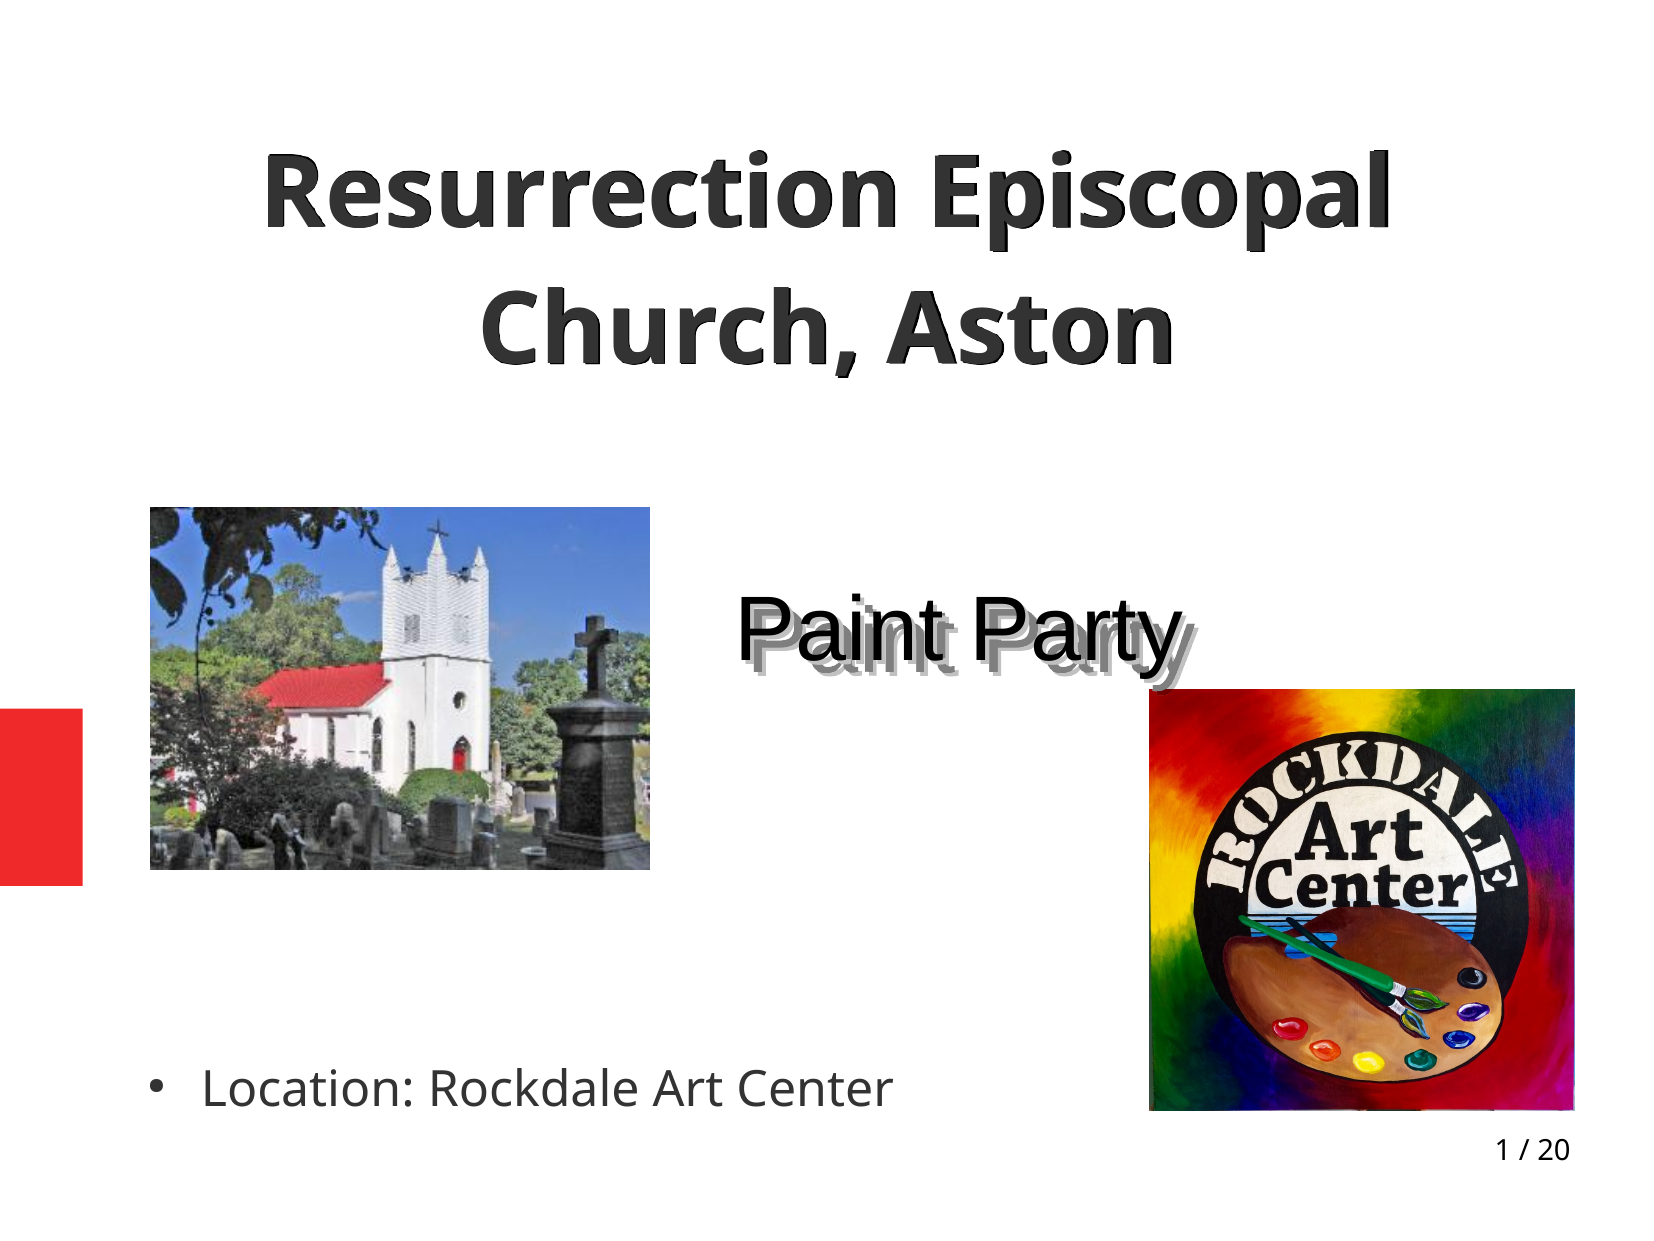

# Resurrection Episcopal Church, Aston
Paint Party
Location: Rockdale Art Center
1